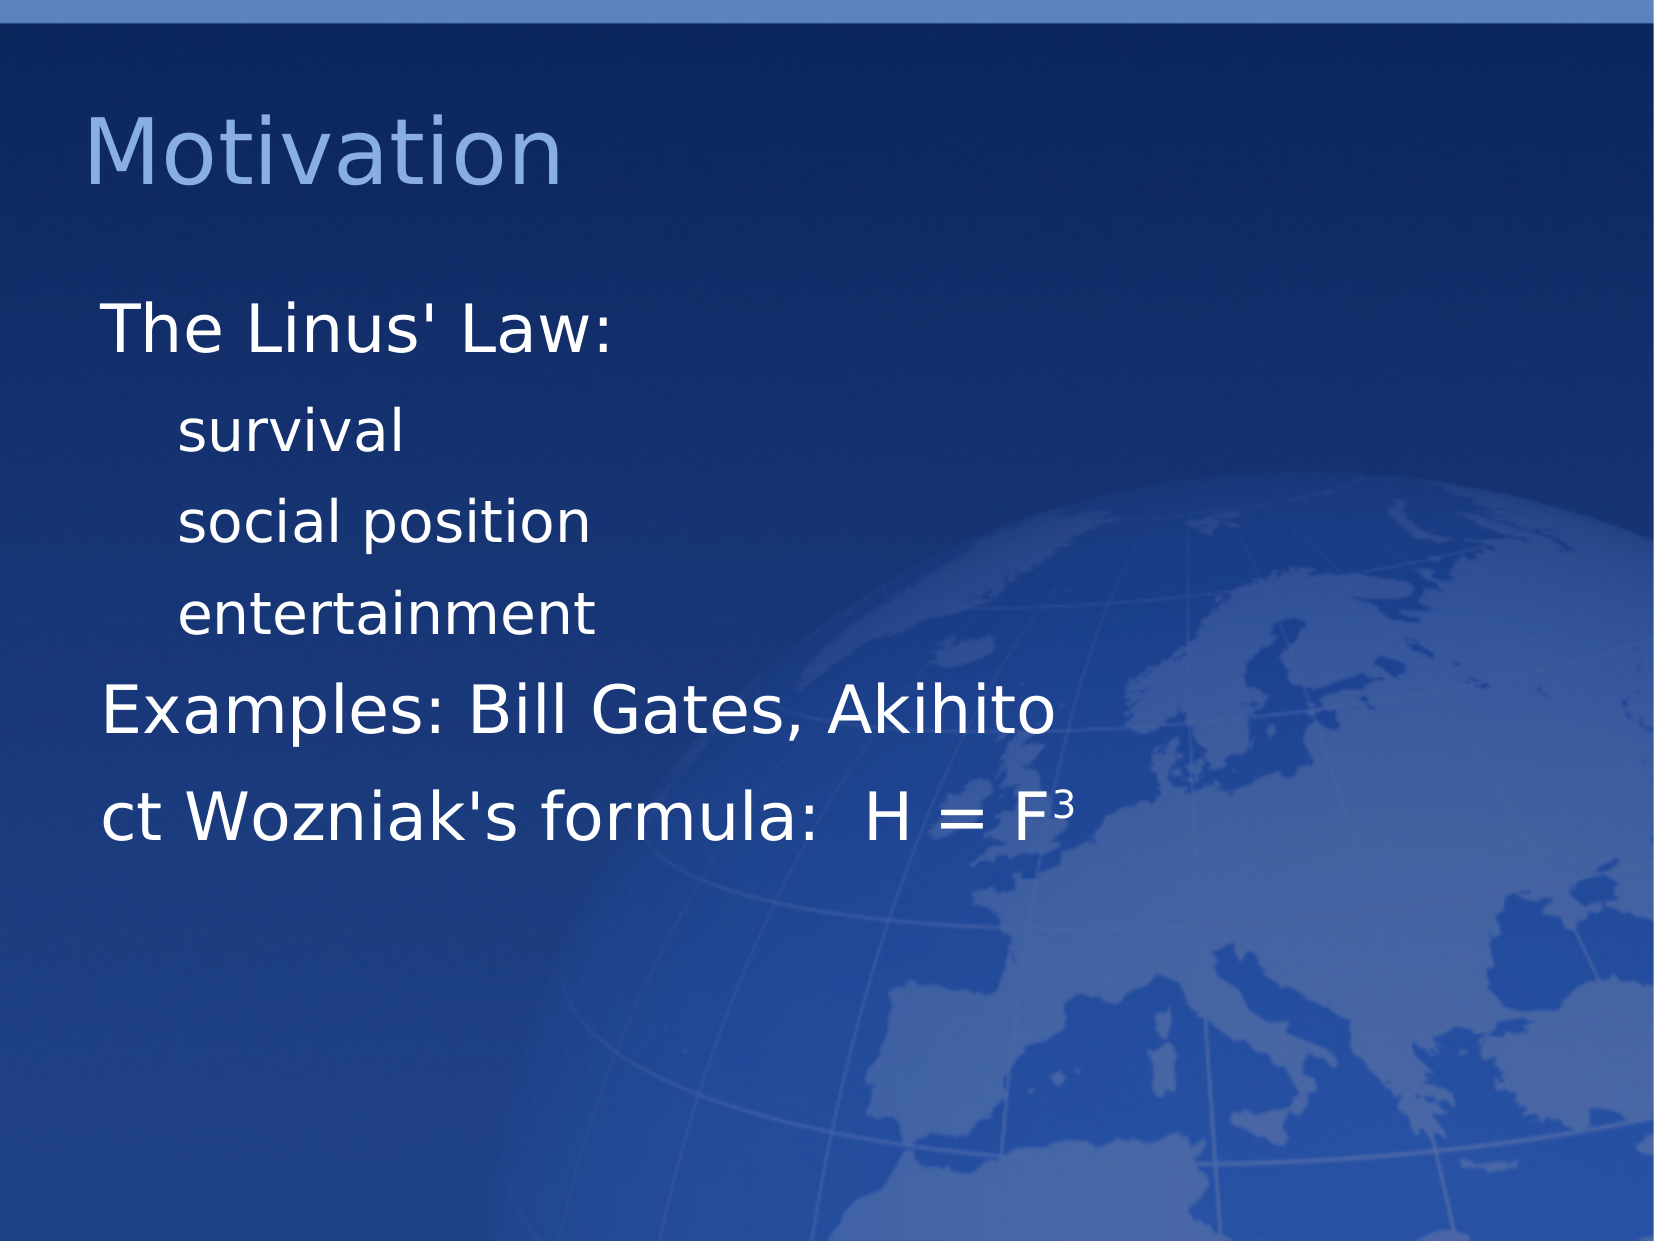

# Motivation
The Linus' Law:
survival
social position
entertainment
Examples: Bill Gates, Akihito
ct Wozniak's formula: H = F3